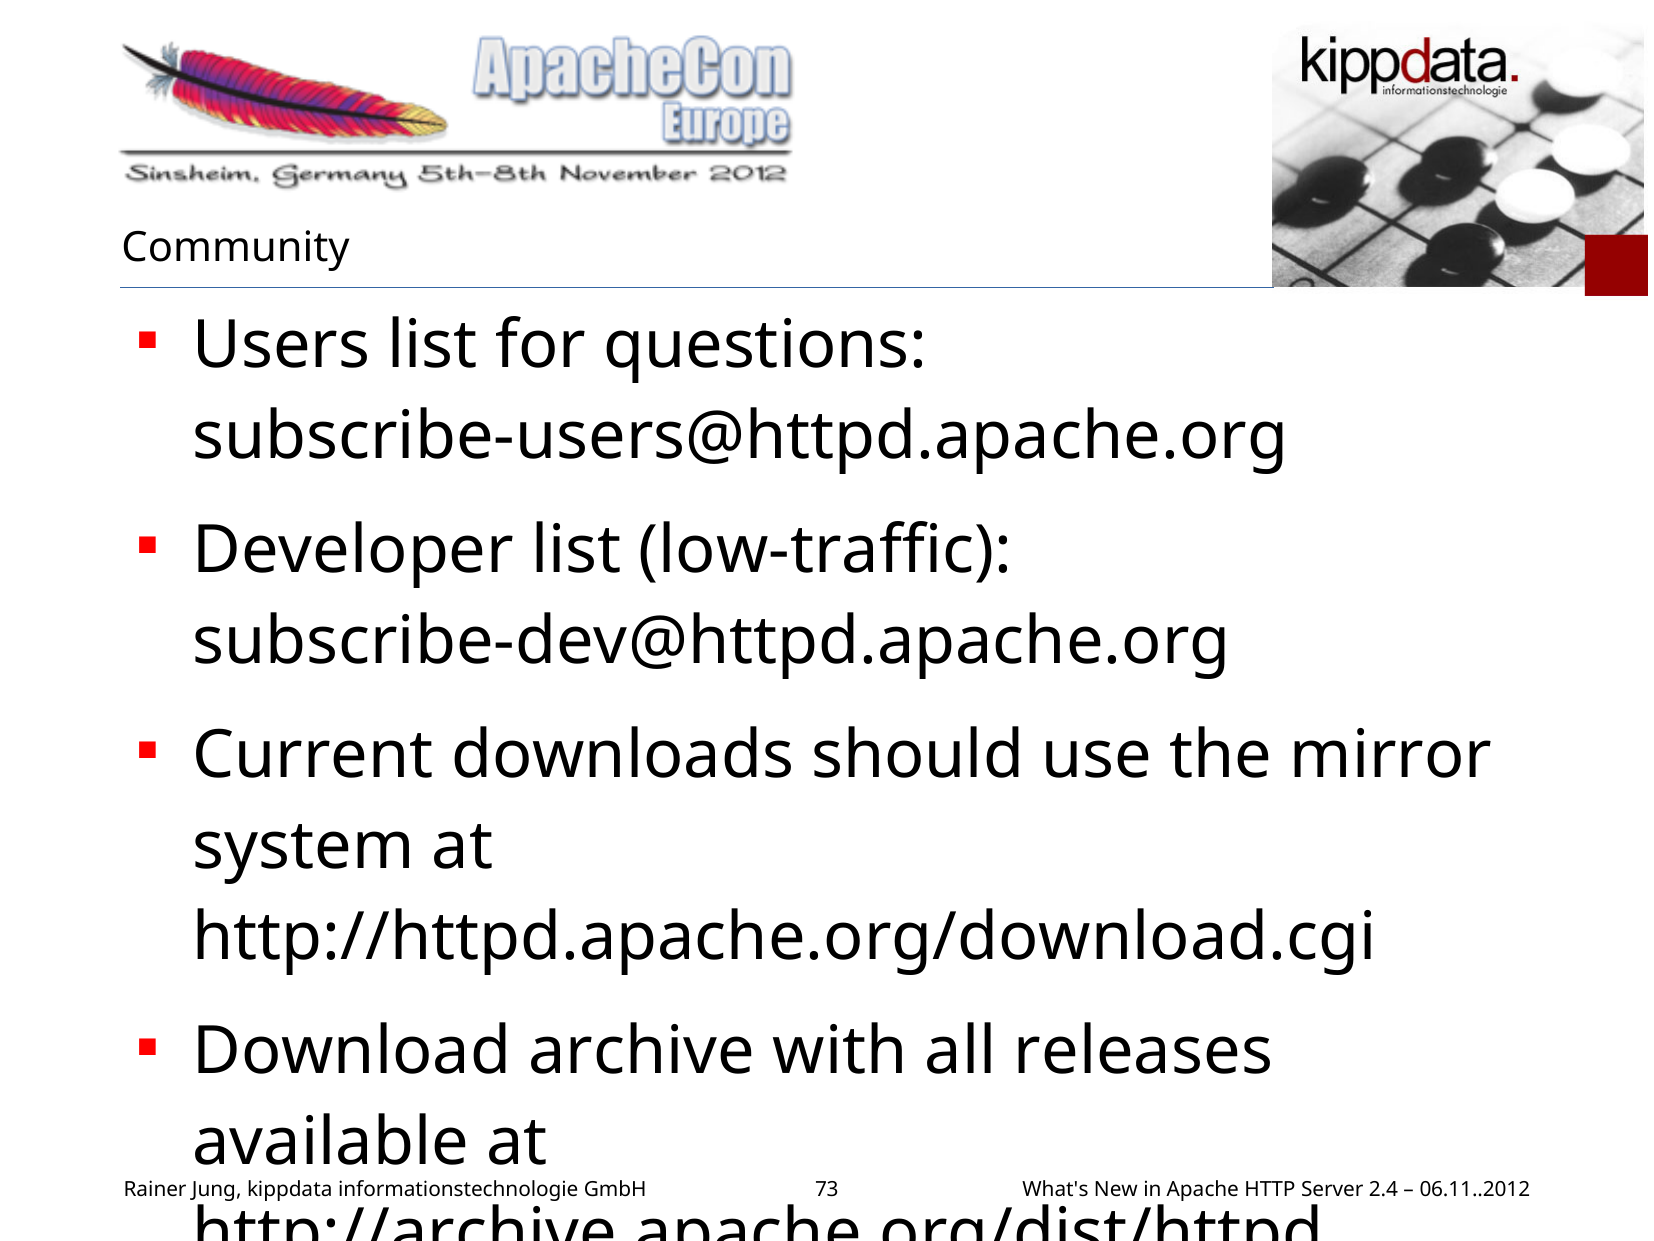

# Community
Users list for questions:
subscribe-users@httpd.apache.org
Developer list (low-traffic):
subscribe-dev@httpd.apache.org
Current downloads should use the mirror system at http://httpd.apache.org/download.cgi
Download archive with all releases available at http://archive.apache.org/dist/httpd
Send bug reports to the users list first, escalate via the dev list or http://issues.apache.org/bugzilla/